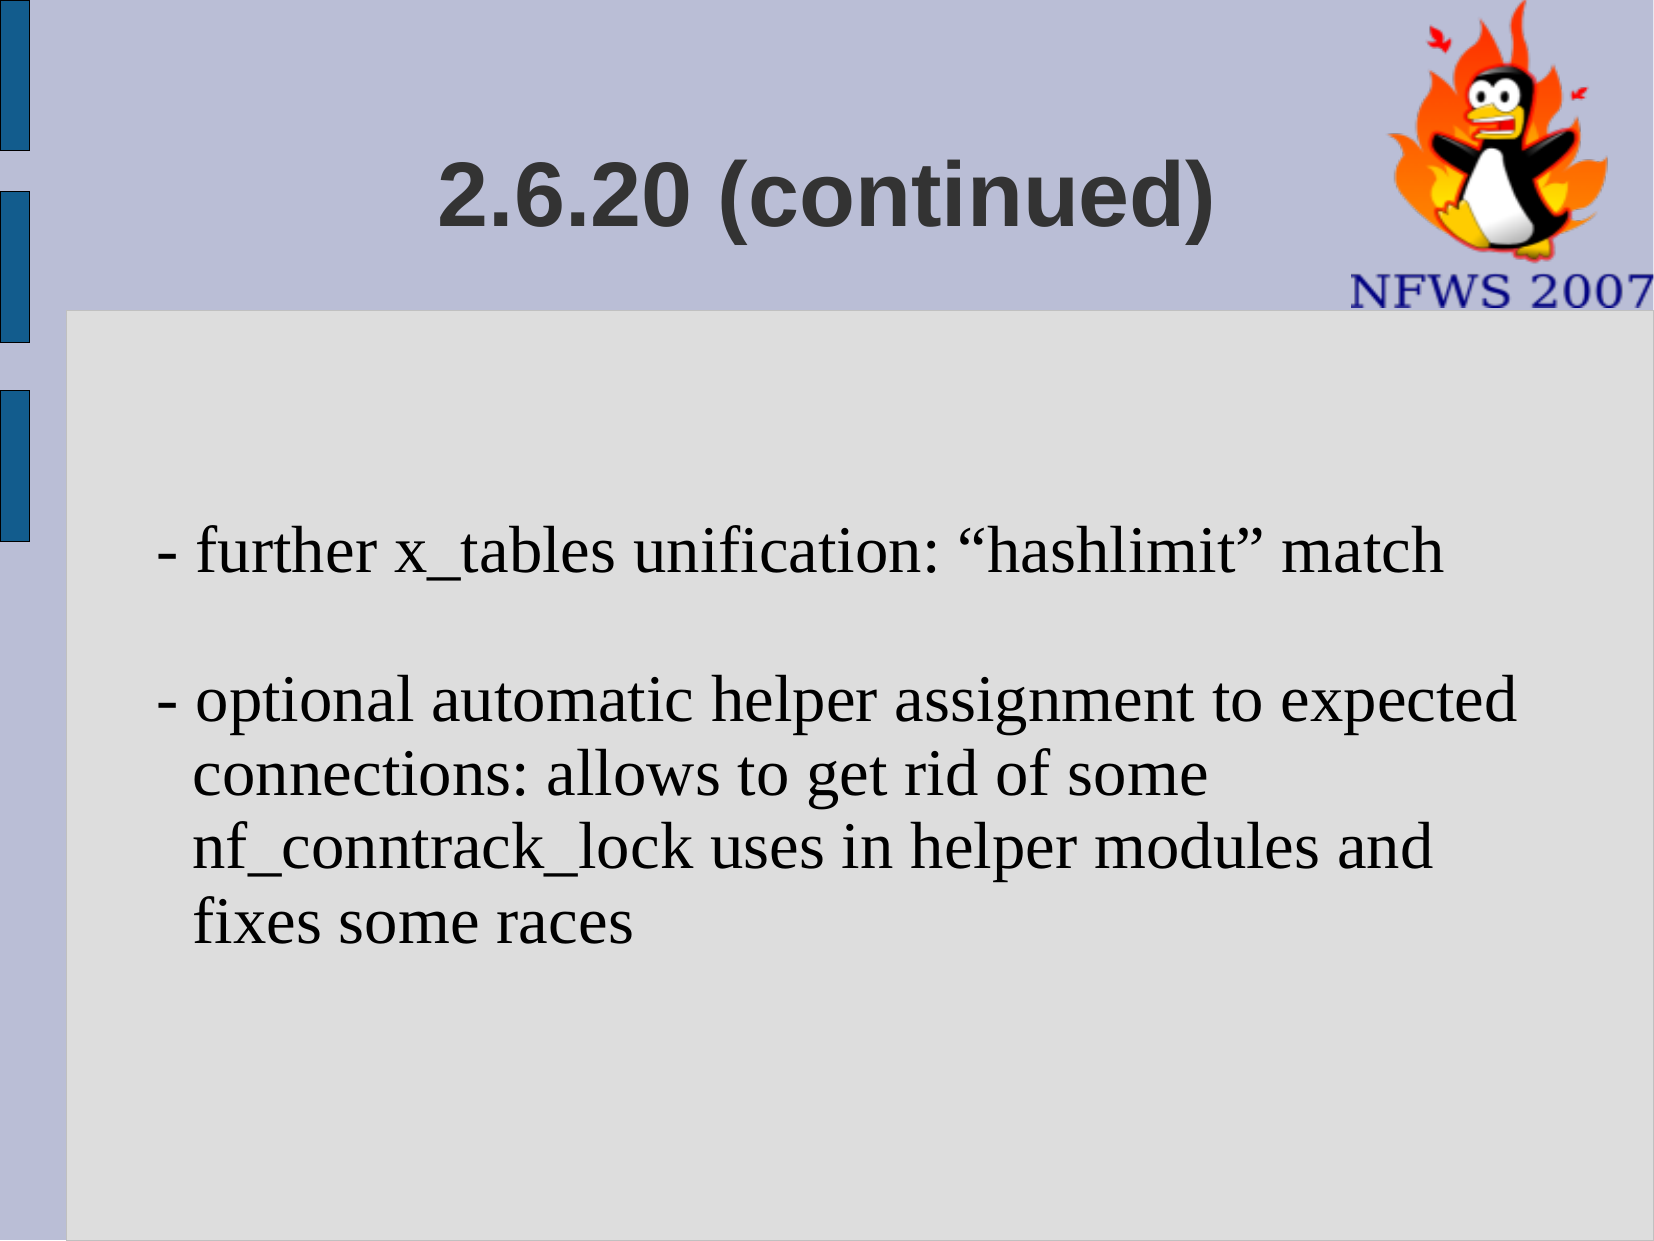

# 2.6.20 (continued)
- further x_tables unification: “hashlimit” match
- optional automatic helper assignment to expected connections: allows to get rid of some nf_conntrack_lock uses in helper modules and fixes some races